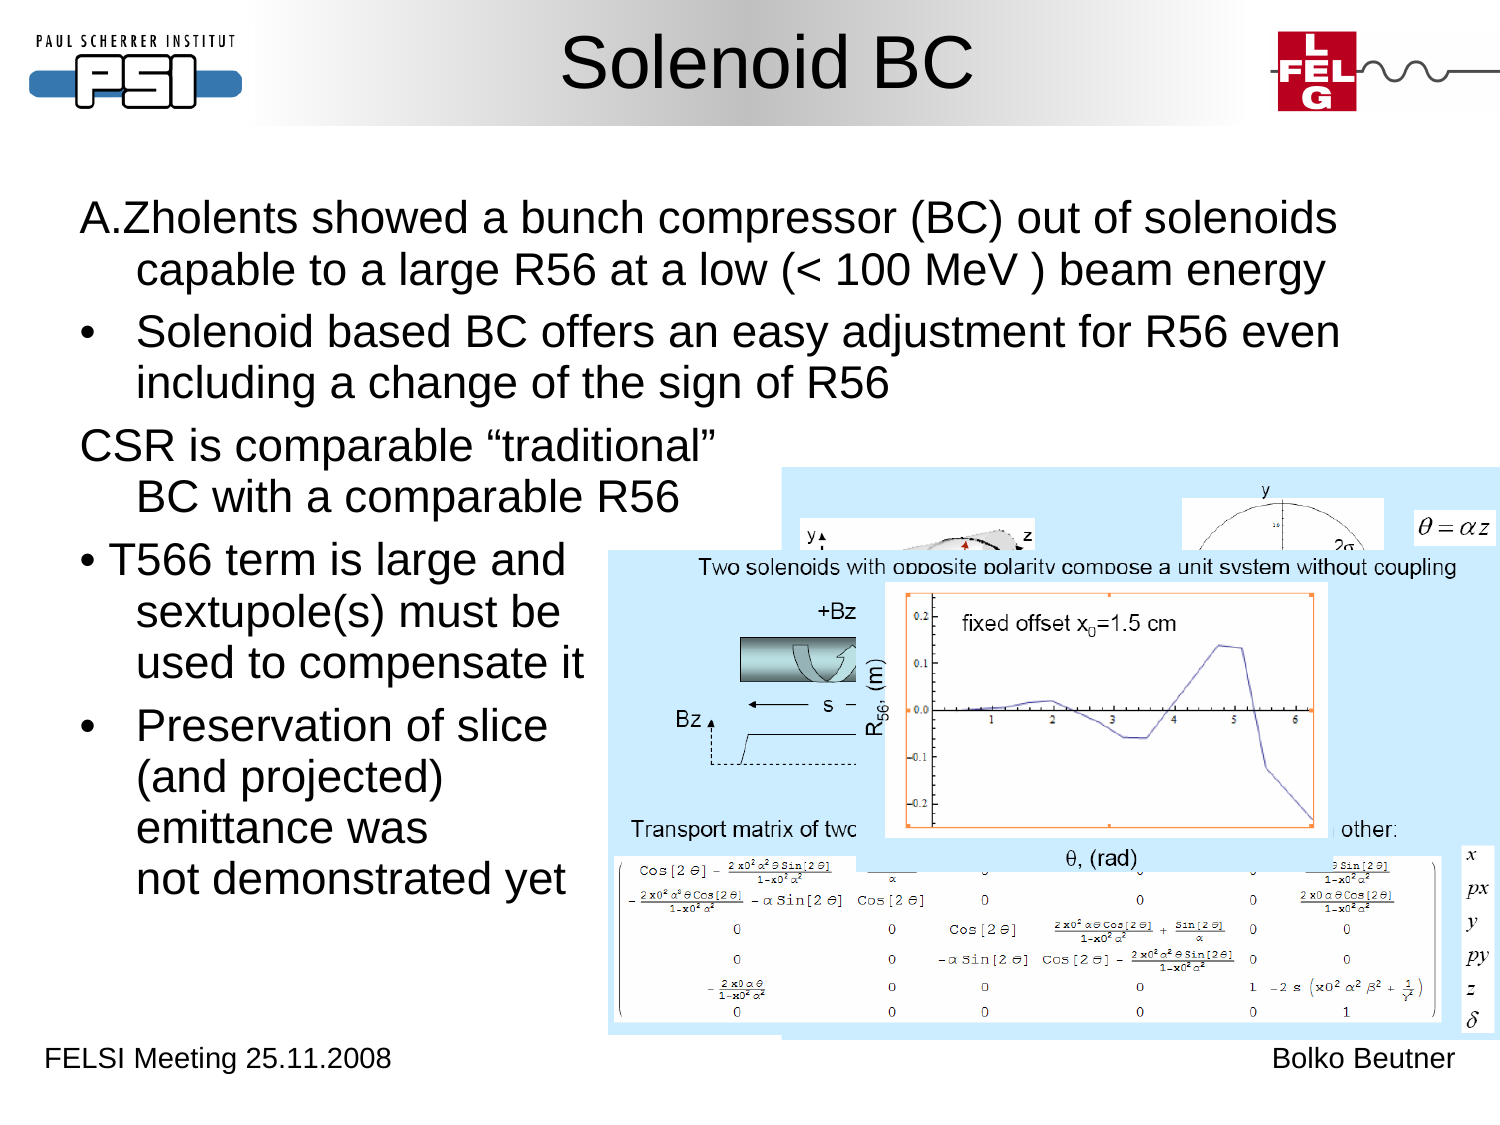

# Solenoid BC
A.Zholents showed a bunch compressor (BC) out of solenoids capable to a large R56 at a low (< 100 MeV ) beam energy
•	Solenoid based BC offers an easy adjustment for R56 even including a change of the sign of R56
CSR is comparable “traditional”
BC with a comparable R56
• T566 term is large and
sextupole(s) must be
used to compensate it
•	Preservation of slice
(and projected)
emittance was
not demonstrated yet
FELSI Meeting 25.11.2008
Bolko Beutner